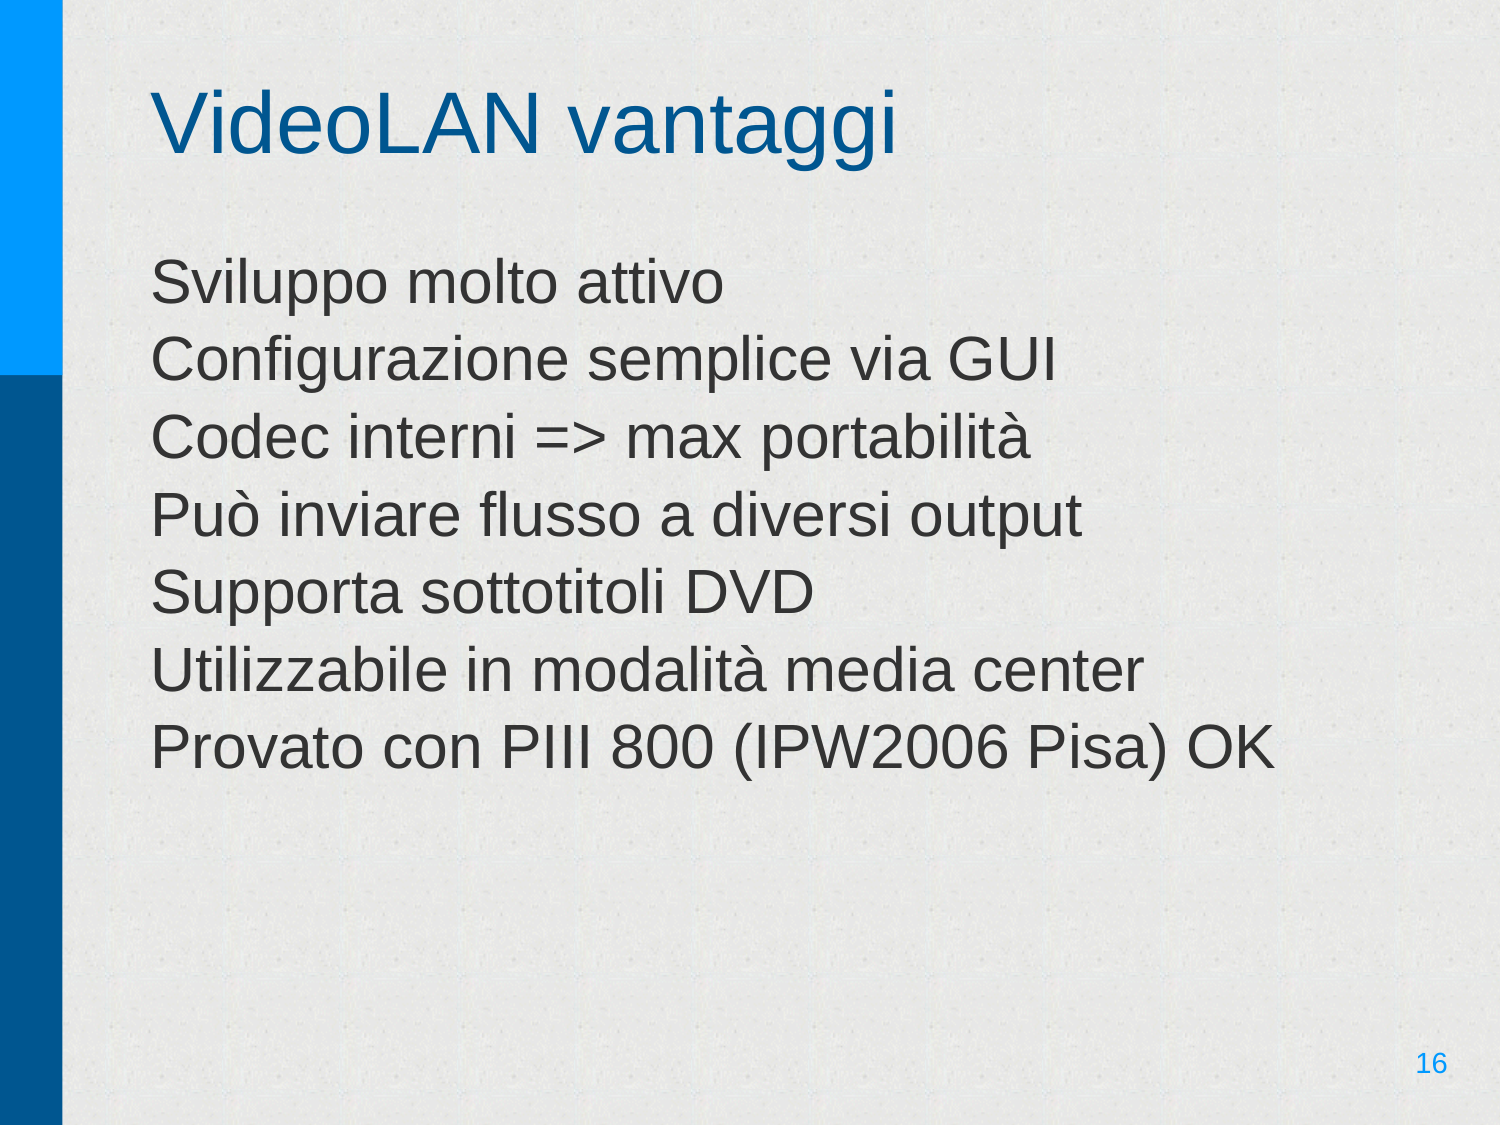

# VideoLAN vantaggi
Sviluppo molto attivo
Configurazione semplice via GUI
Codec interni => max portabilità
Può inviare flusso a diversi output
Supporta sottotitoli DVD
Utilizzabile in modalità media center
Provato con PIII 800 (IPW2006 Pisa) OK
16